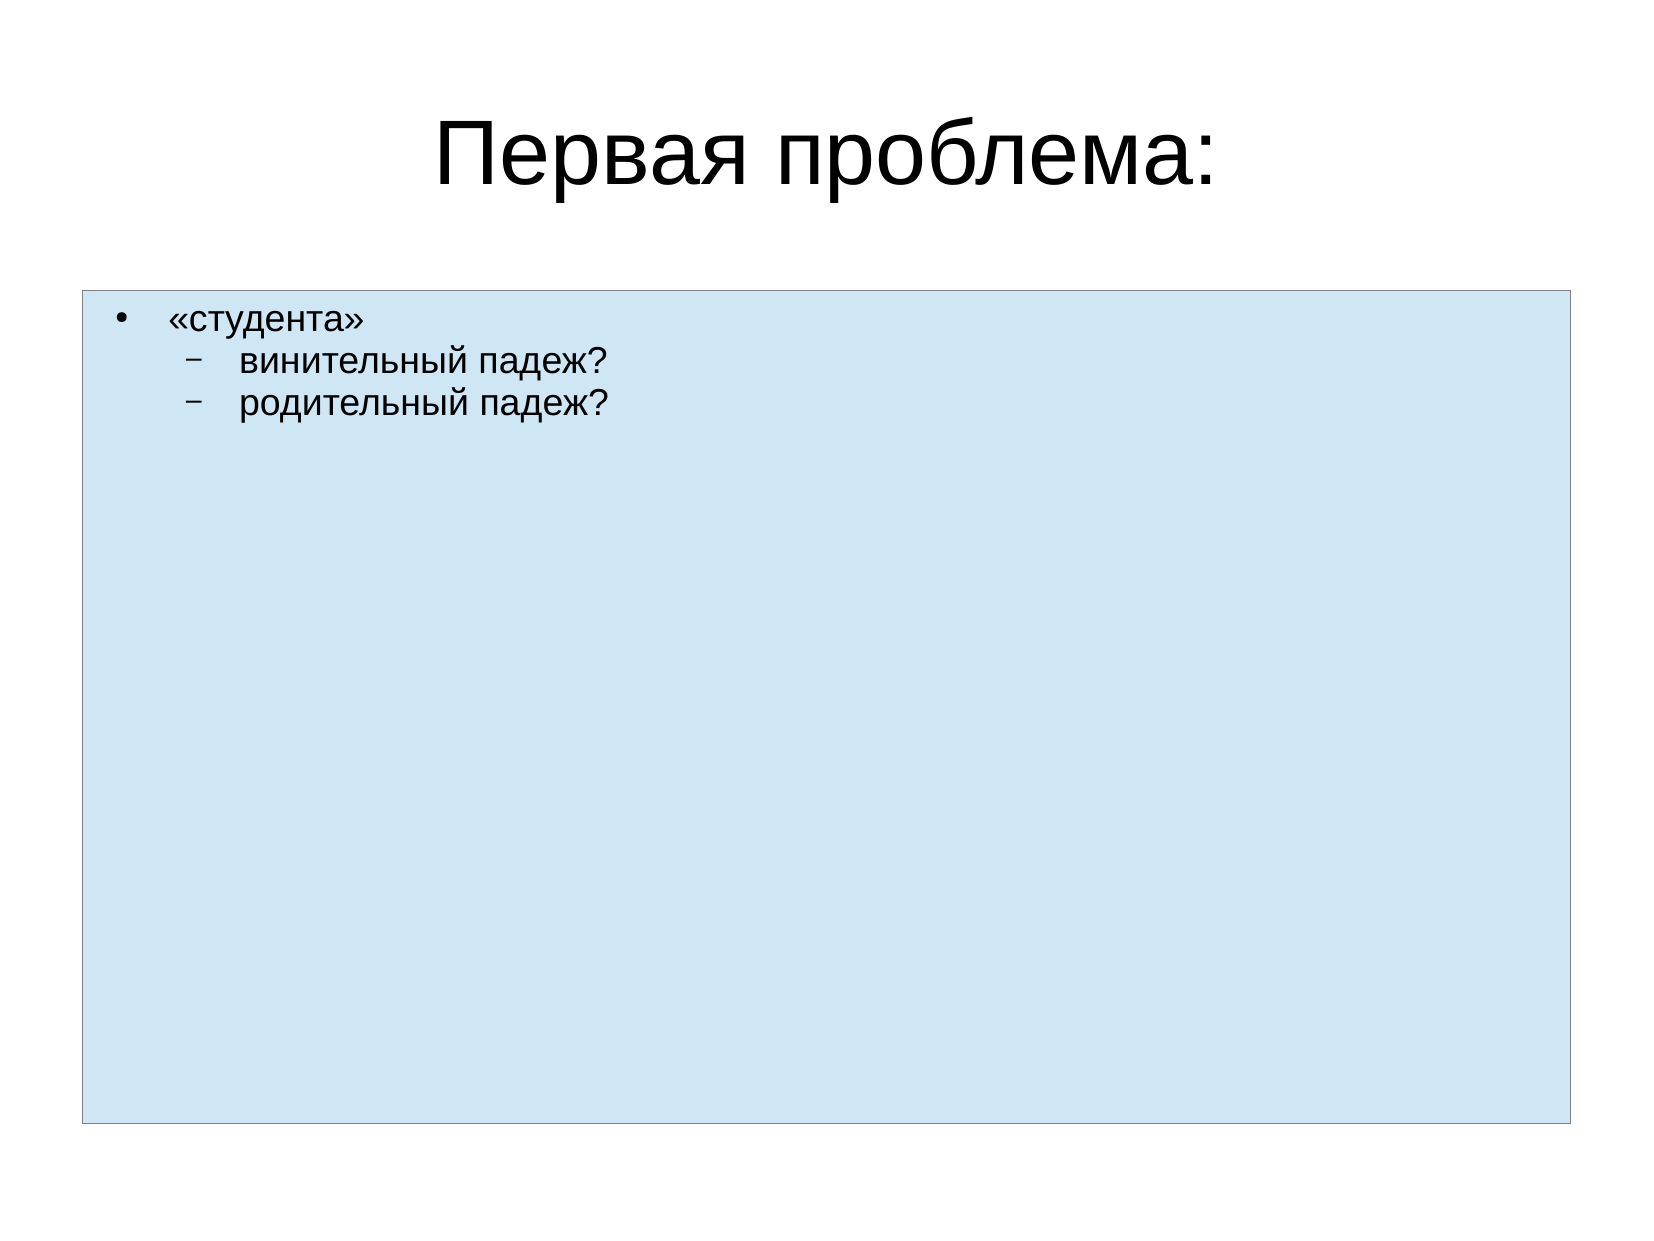

# Первая проблема:
«студента»
винительный падеж?
родительный падеж?